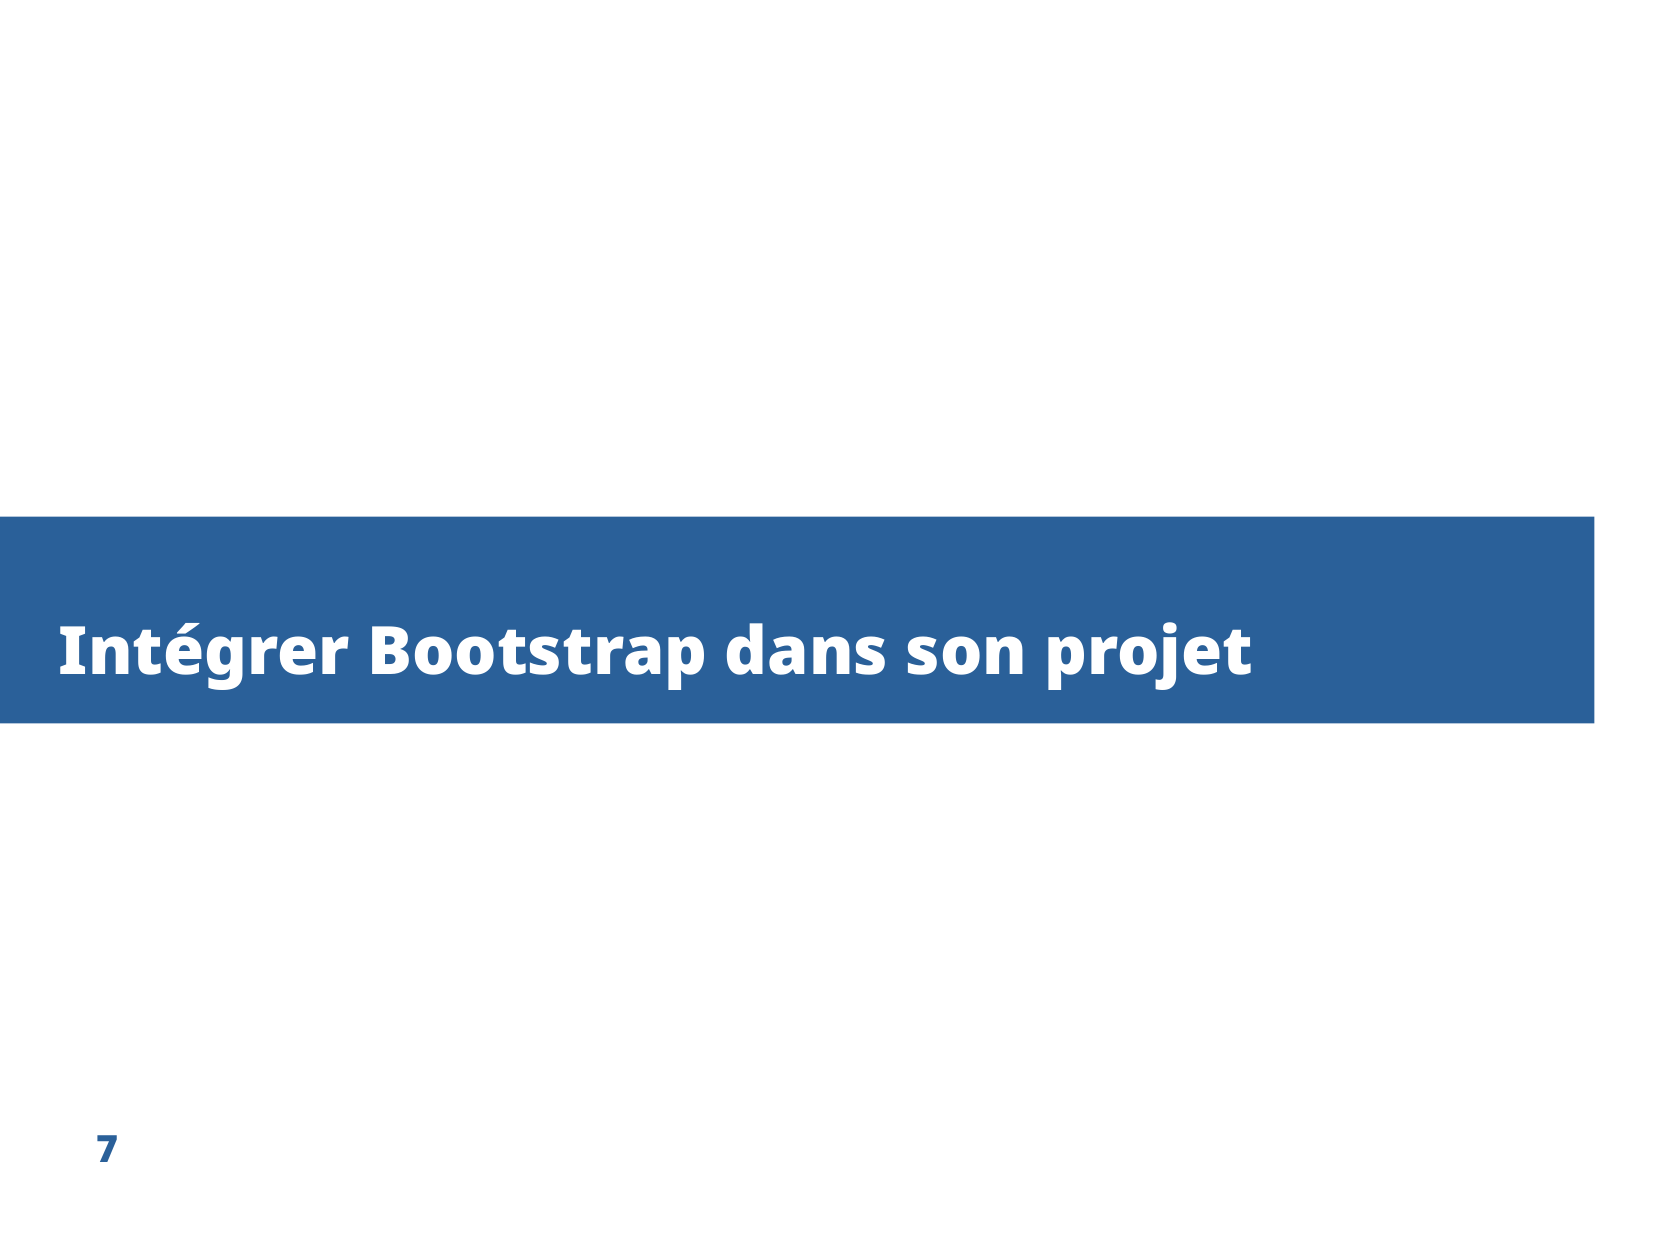

# Intégrer Bootstrap dans son projet
7